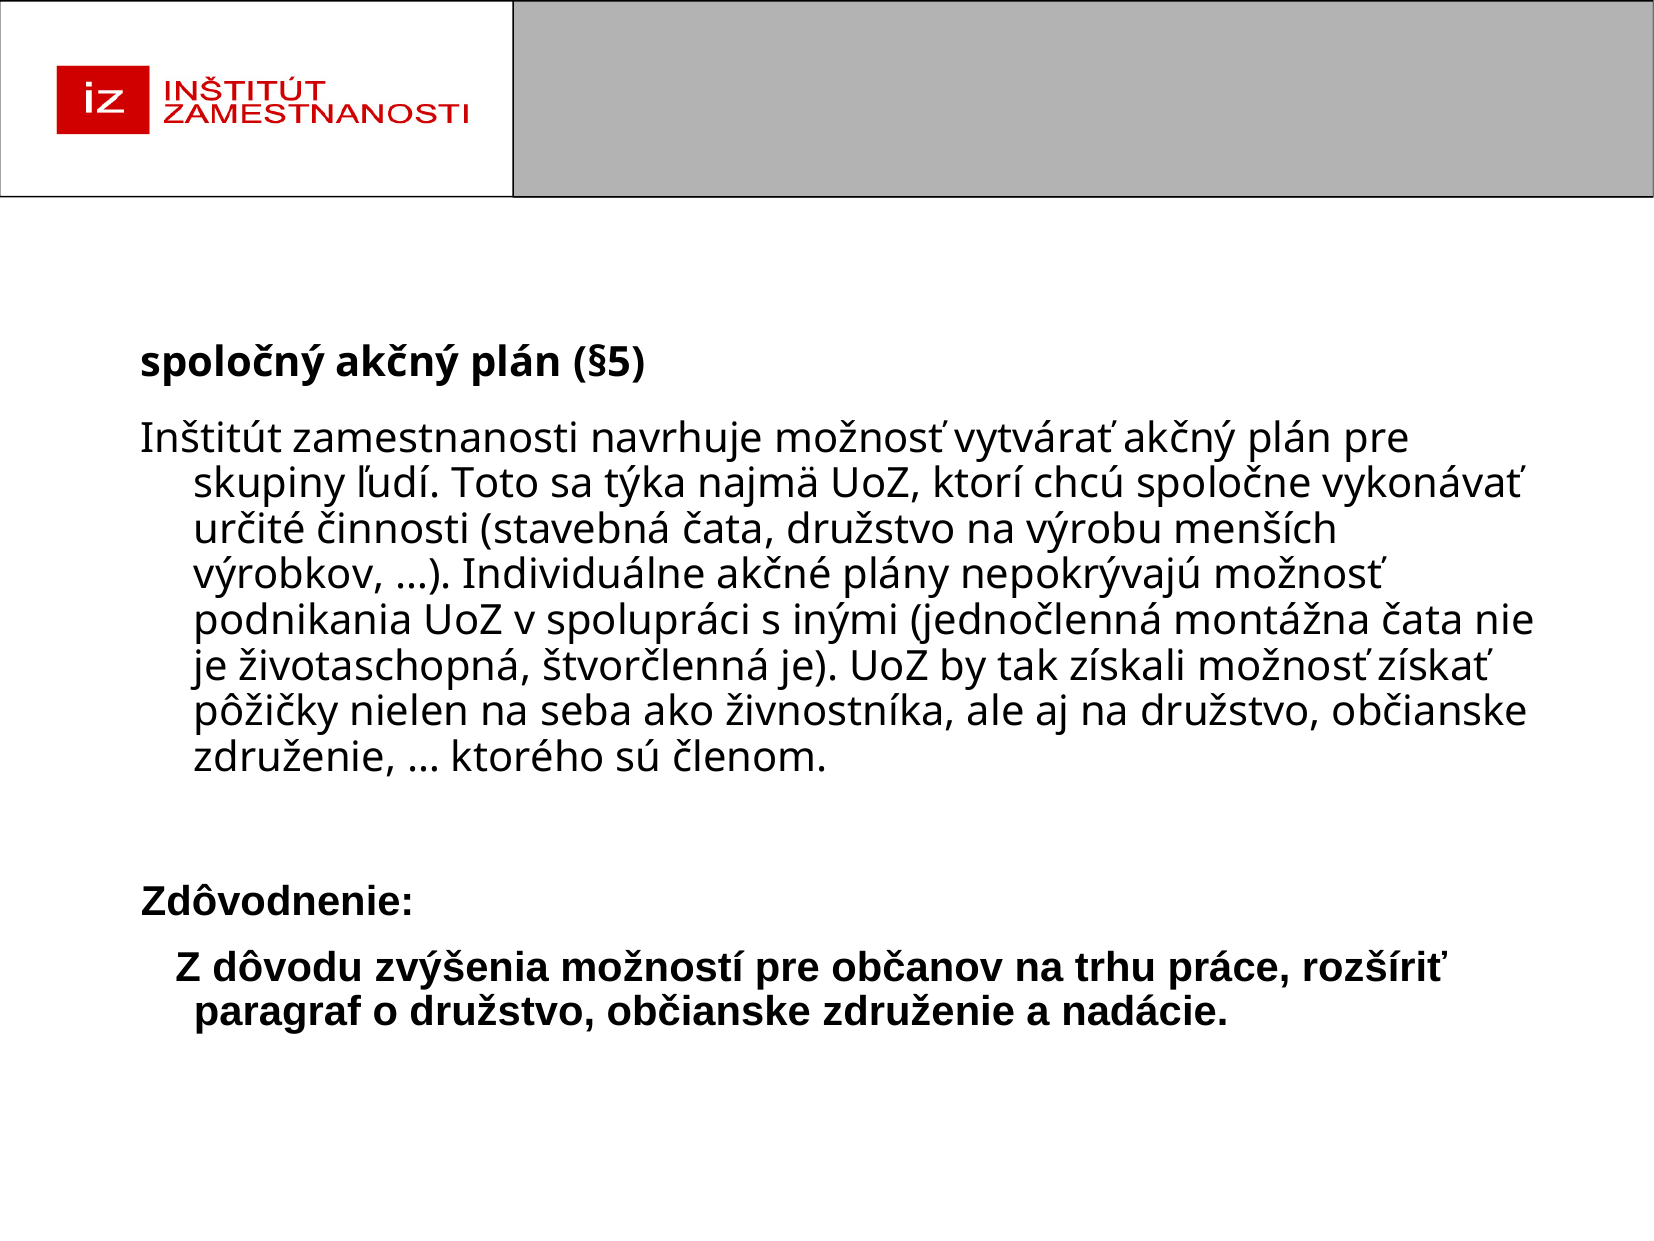

# spoločný akčný plán (§5)
Inštitút zamestnanosti navrhuje možnosť vytvárať akčný plán pre skupiny ľudí. Toto sa týka najmä UoZ, ktorí chcú spoločne vykonávať určité činnosti (stavebná čata, družstvo na výrobu menších výrobkov, …). Individuálne akčné plány nepokrývajú možnosť podnikania UoZ v spolupráci s inými (jednočlenná montážna čata nie je životaschopná, štvorčlenná je). UoZ by tak získali možnosť získať pôžičky nielen na seba ako živnostníka, ale aj na družstvo, občianske združenie, … ktorého sú členom.
Zdôvodnenie:
 Z dôvodu zvýšenia možností pre občanov na trhu práce, rozšíriť paragraf o družstvo, občianske združenie a nadácie.